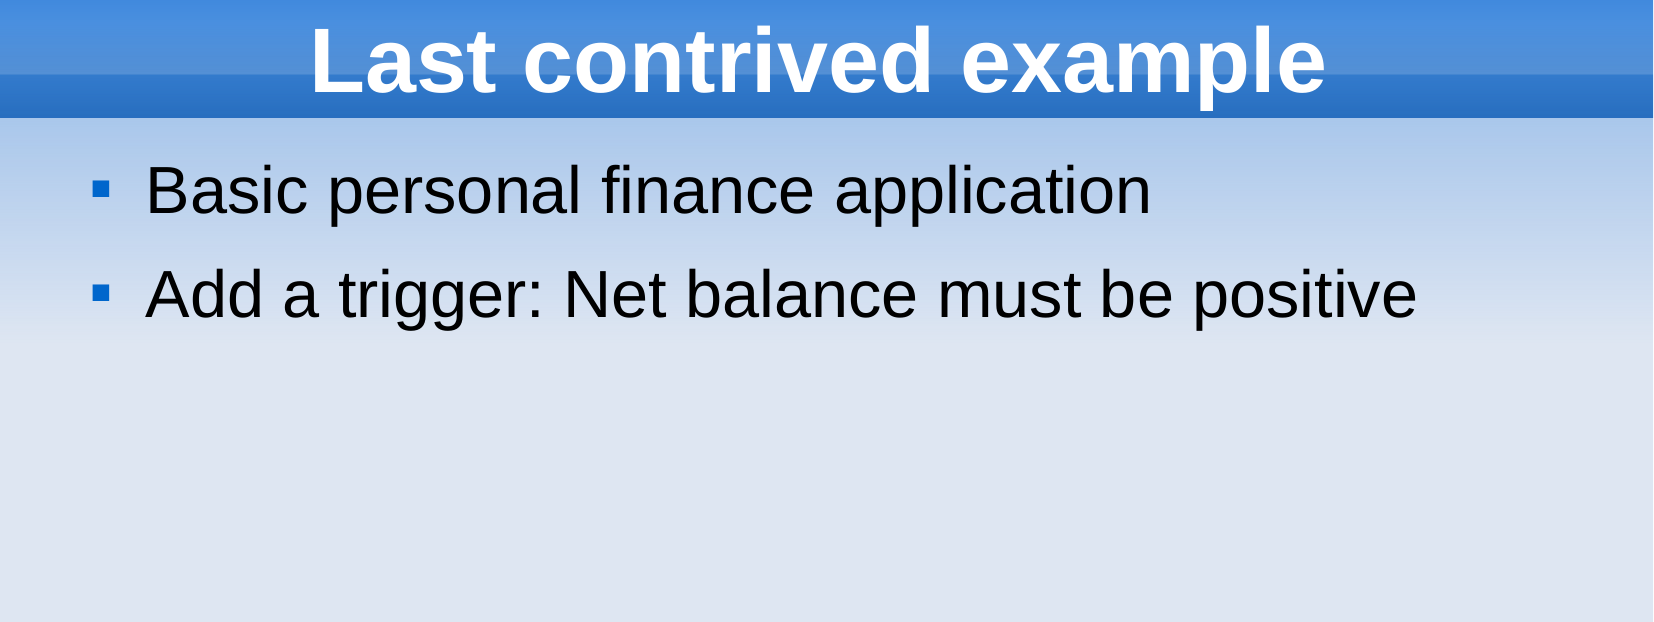

# Last contrived example
Basic personal finance application
Add a trigger: Net balance must be positive